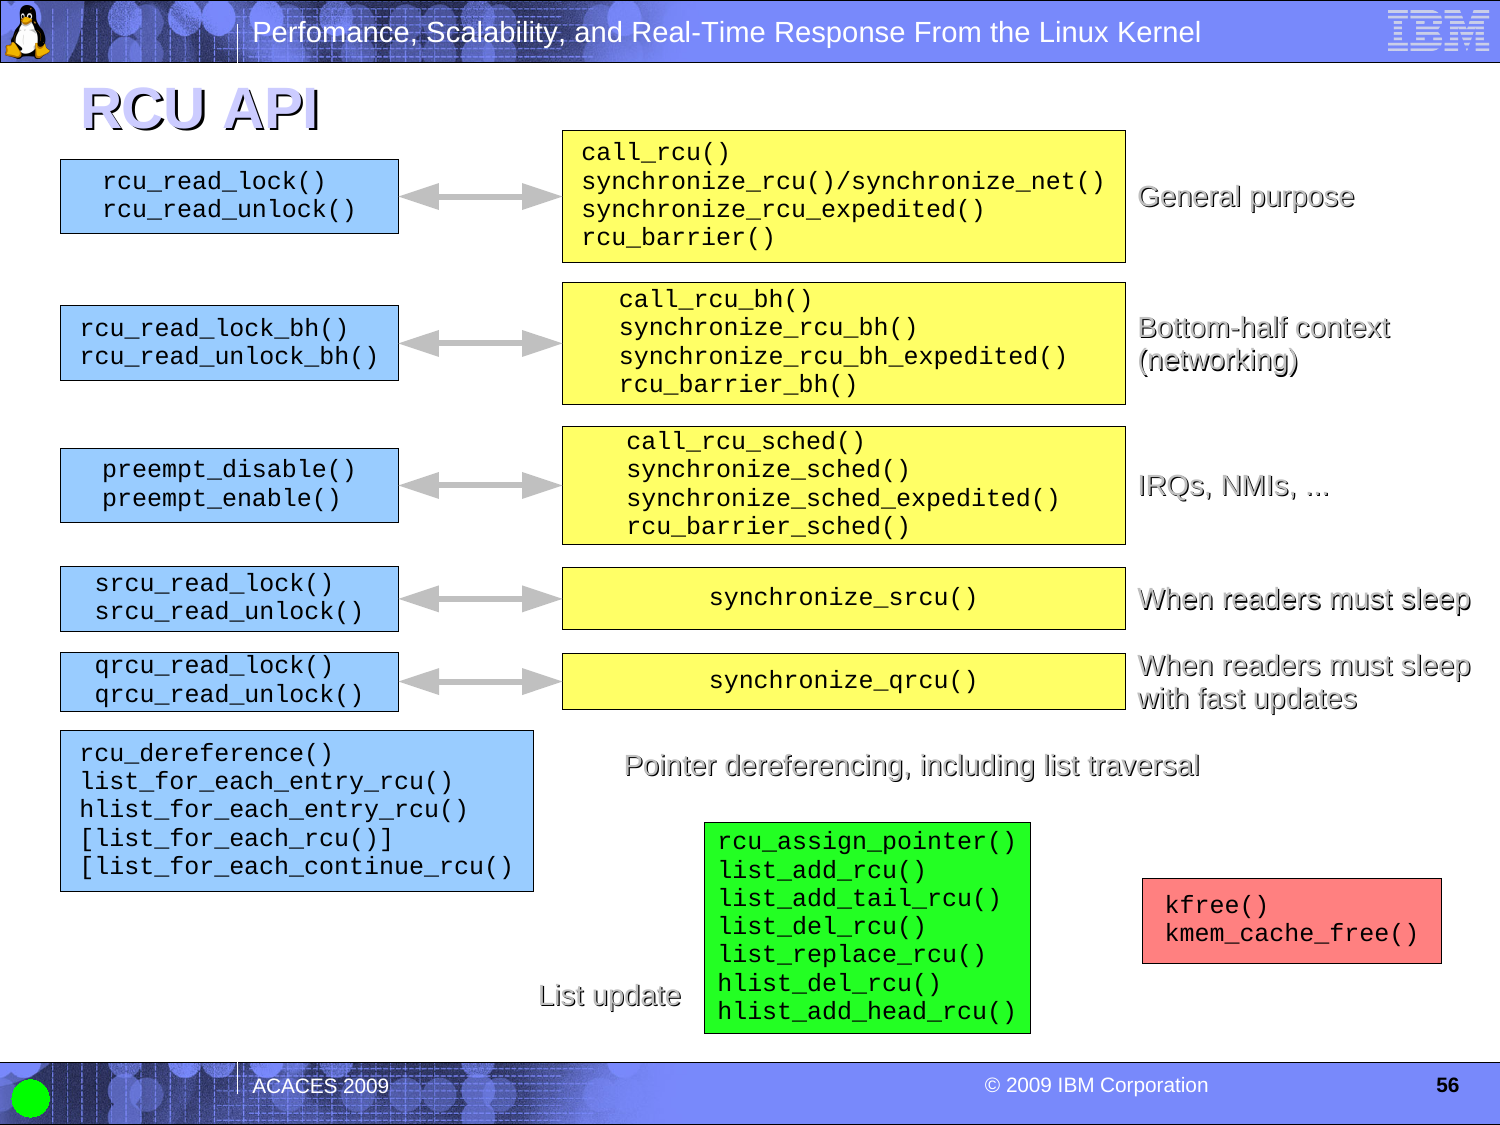

# RCU API
call_rcu()
synchronize_rcu()/synchronize_net()
synchronize_rcu_expedited()
rcu_barrier()
rcu_read_lock()
rcu_read_unlock()
General purpose
call_rcu_bh()
synchronize_rcu_bh()
synchronize_rcu_bh_expedited()
rcu_barrier_bh()
Bottom-half context
(networking)
rcu_read_lock_bh()
rcu_read_unlock_bh()
call_rcu_sched()
synchronize_sched()
synchronize_sched_expedited()
rcu_barrier_sched()
preempt_disable()
preempt_enable()
IRQs, NMIs, ...
srcu_read_lock()
srcu_read_unlock()
synchronize_srcu()
When readers must sleep
When readers must sleep
with fast updates
qrcu_read_lock()
qrcu_read_unlock()
synchronize_qrcu()
rcu_dereference()
list_for_each_entry_rcu()
hlist_for_each_entry_rcu()
[list_for_each_rcu()]
[list_for_each_continue_rcu()
Pointer dereferencing, including list traversal
rcu_assign_pointer()
list_add_rcu()
list_add_tail_rcu()
list_del_rcu()
list_replace_rcu()
hlist_del_rcu()
hlist_add_head_rcu()
kfree()
kmem_cache_free()
List update
56